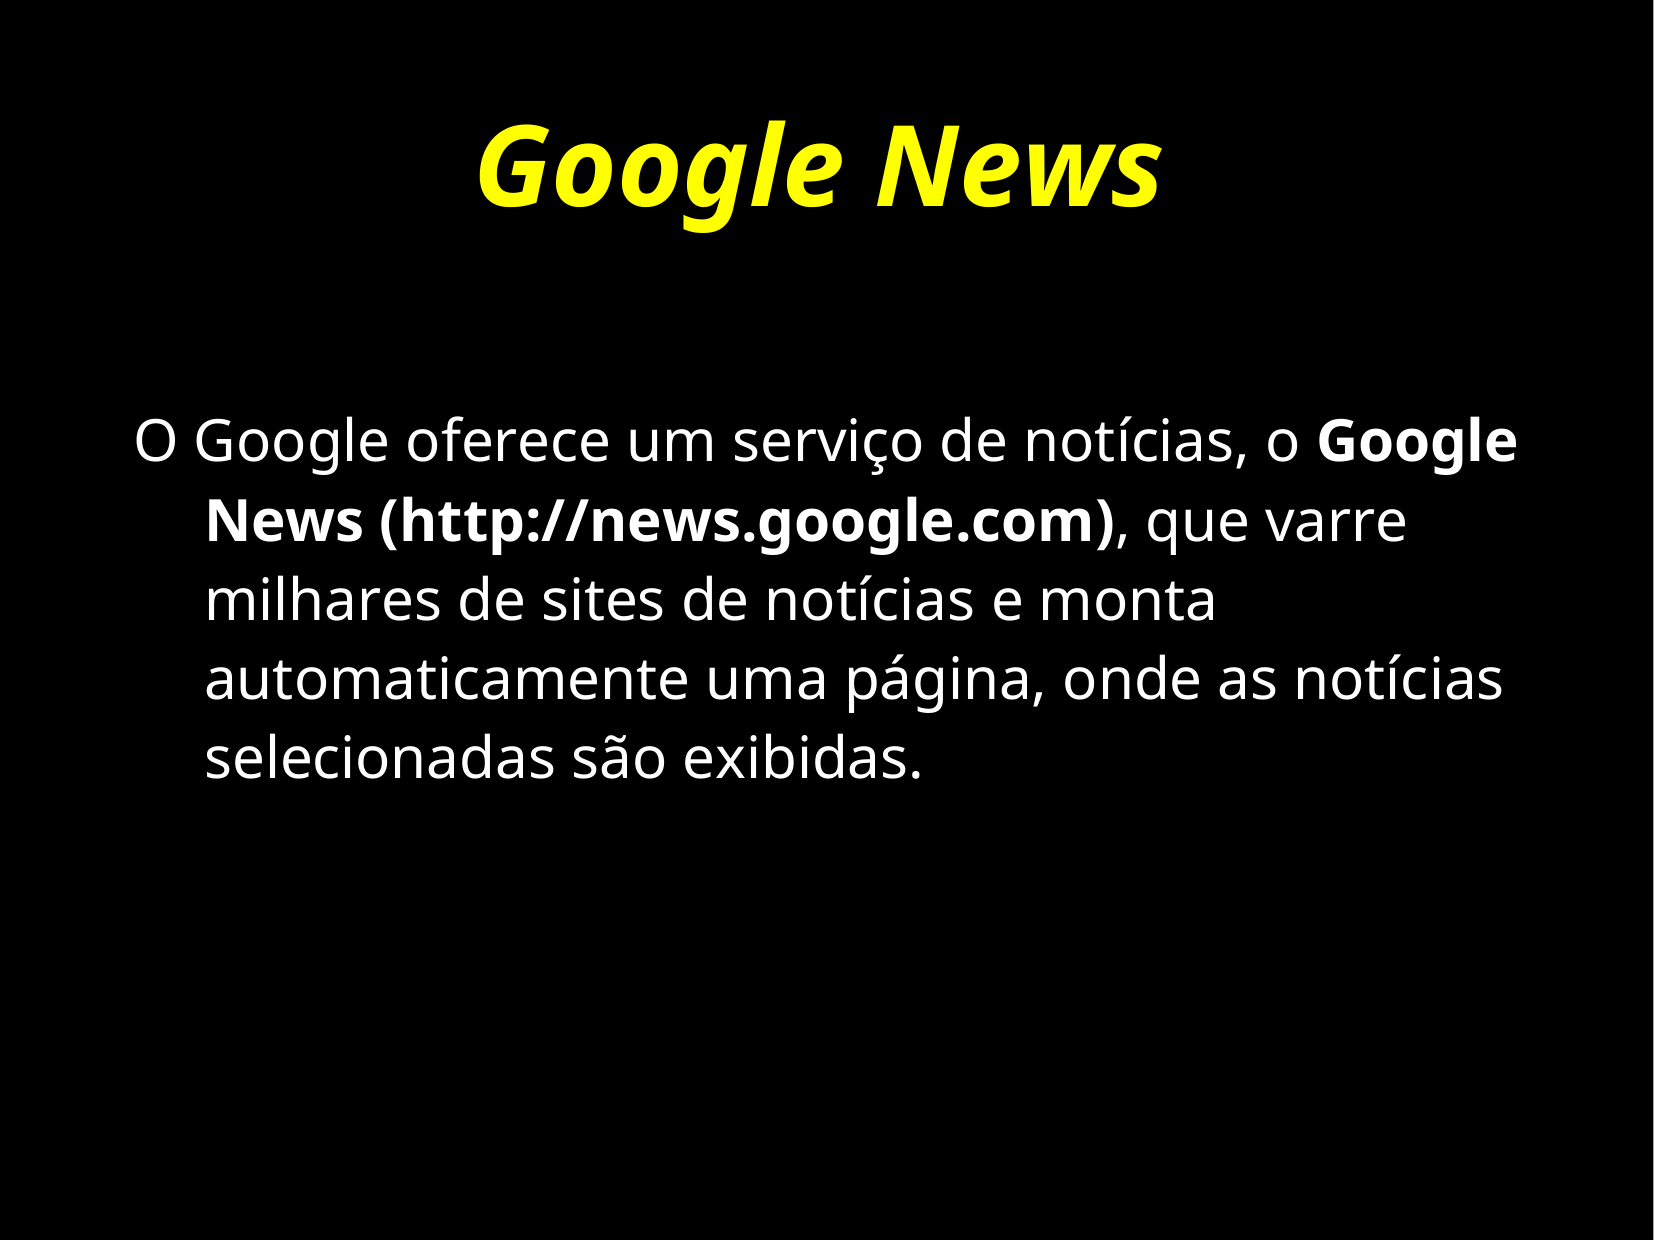

# Google News
O Google oferece um serviço de notícias, o Google News (http://news.google.com), que varre milhares de sites de notícias e monta automaticamente uma página, onde as notícias selecionadas são exibidas.